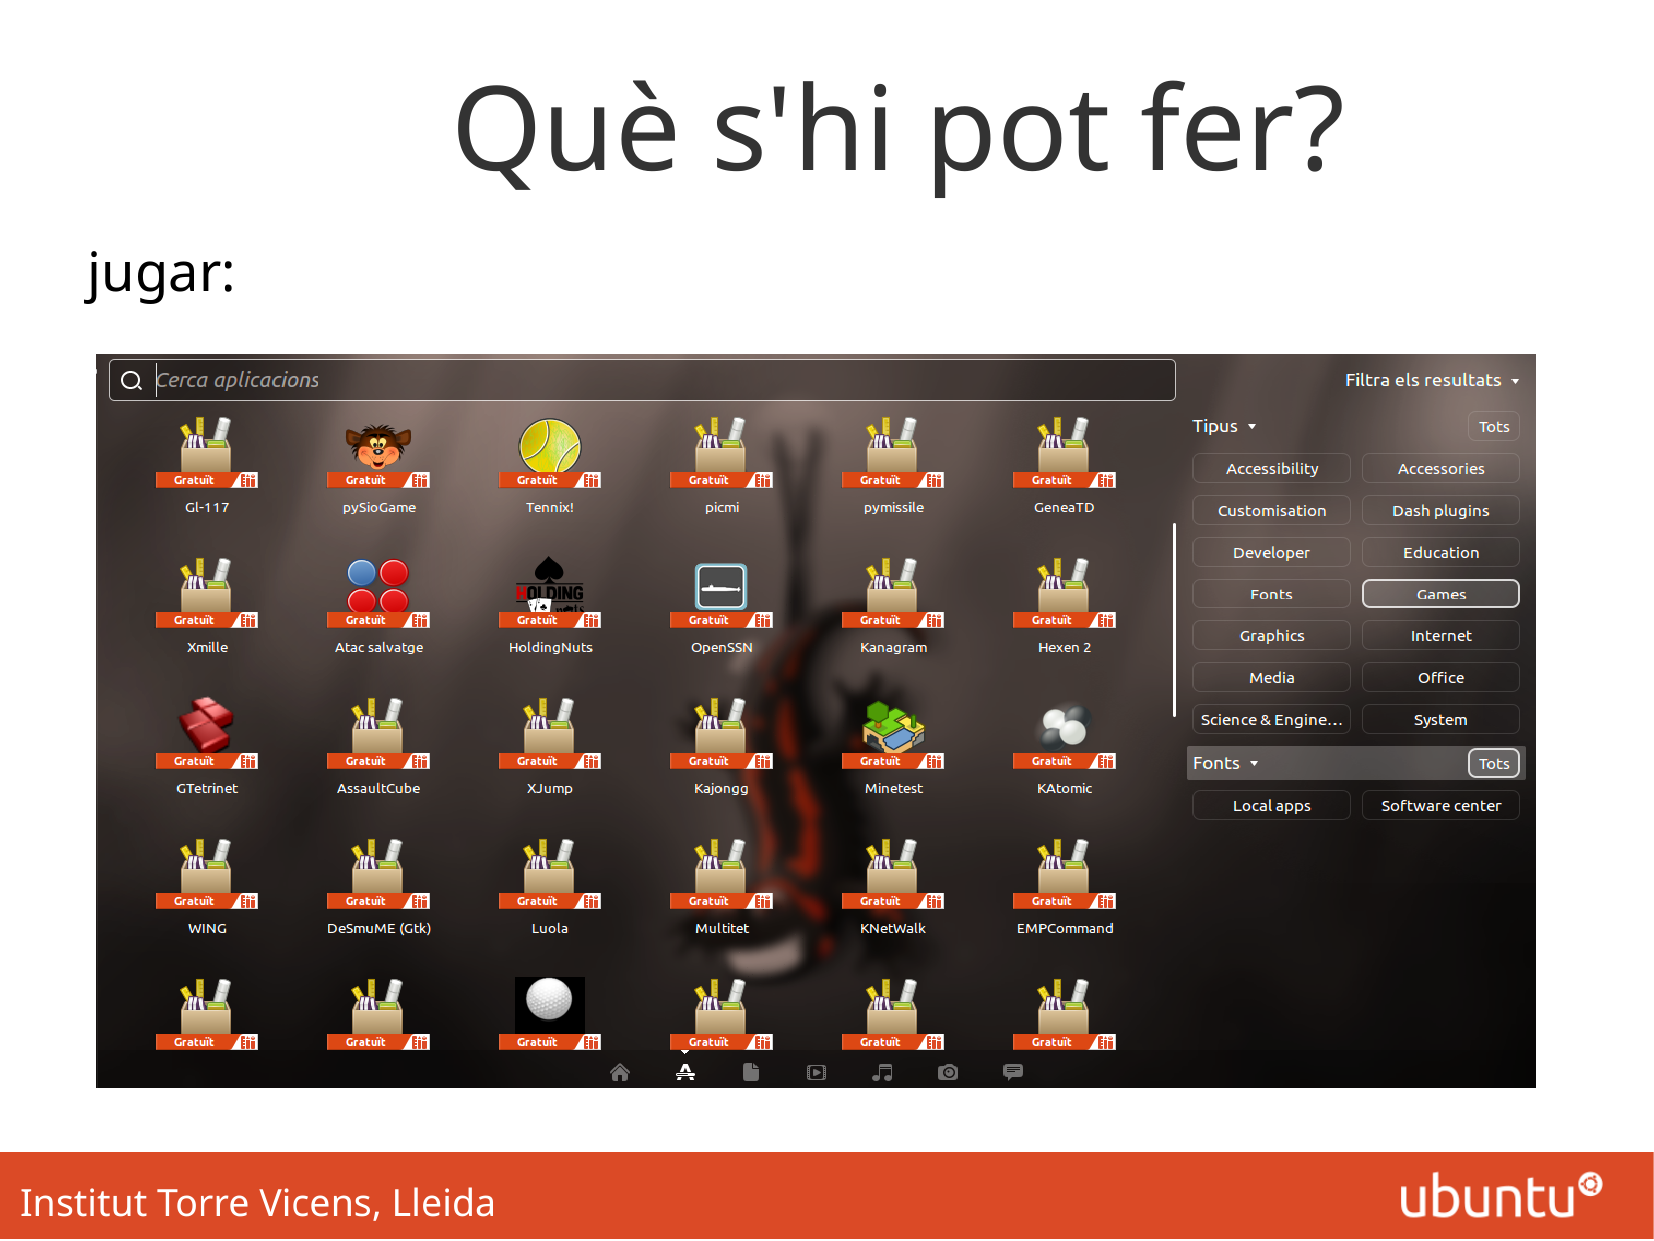

# Què s'hi pot fer?
 jugar:
Institut Torre Vicens, Lleida 17/05/2014